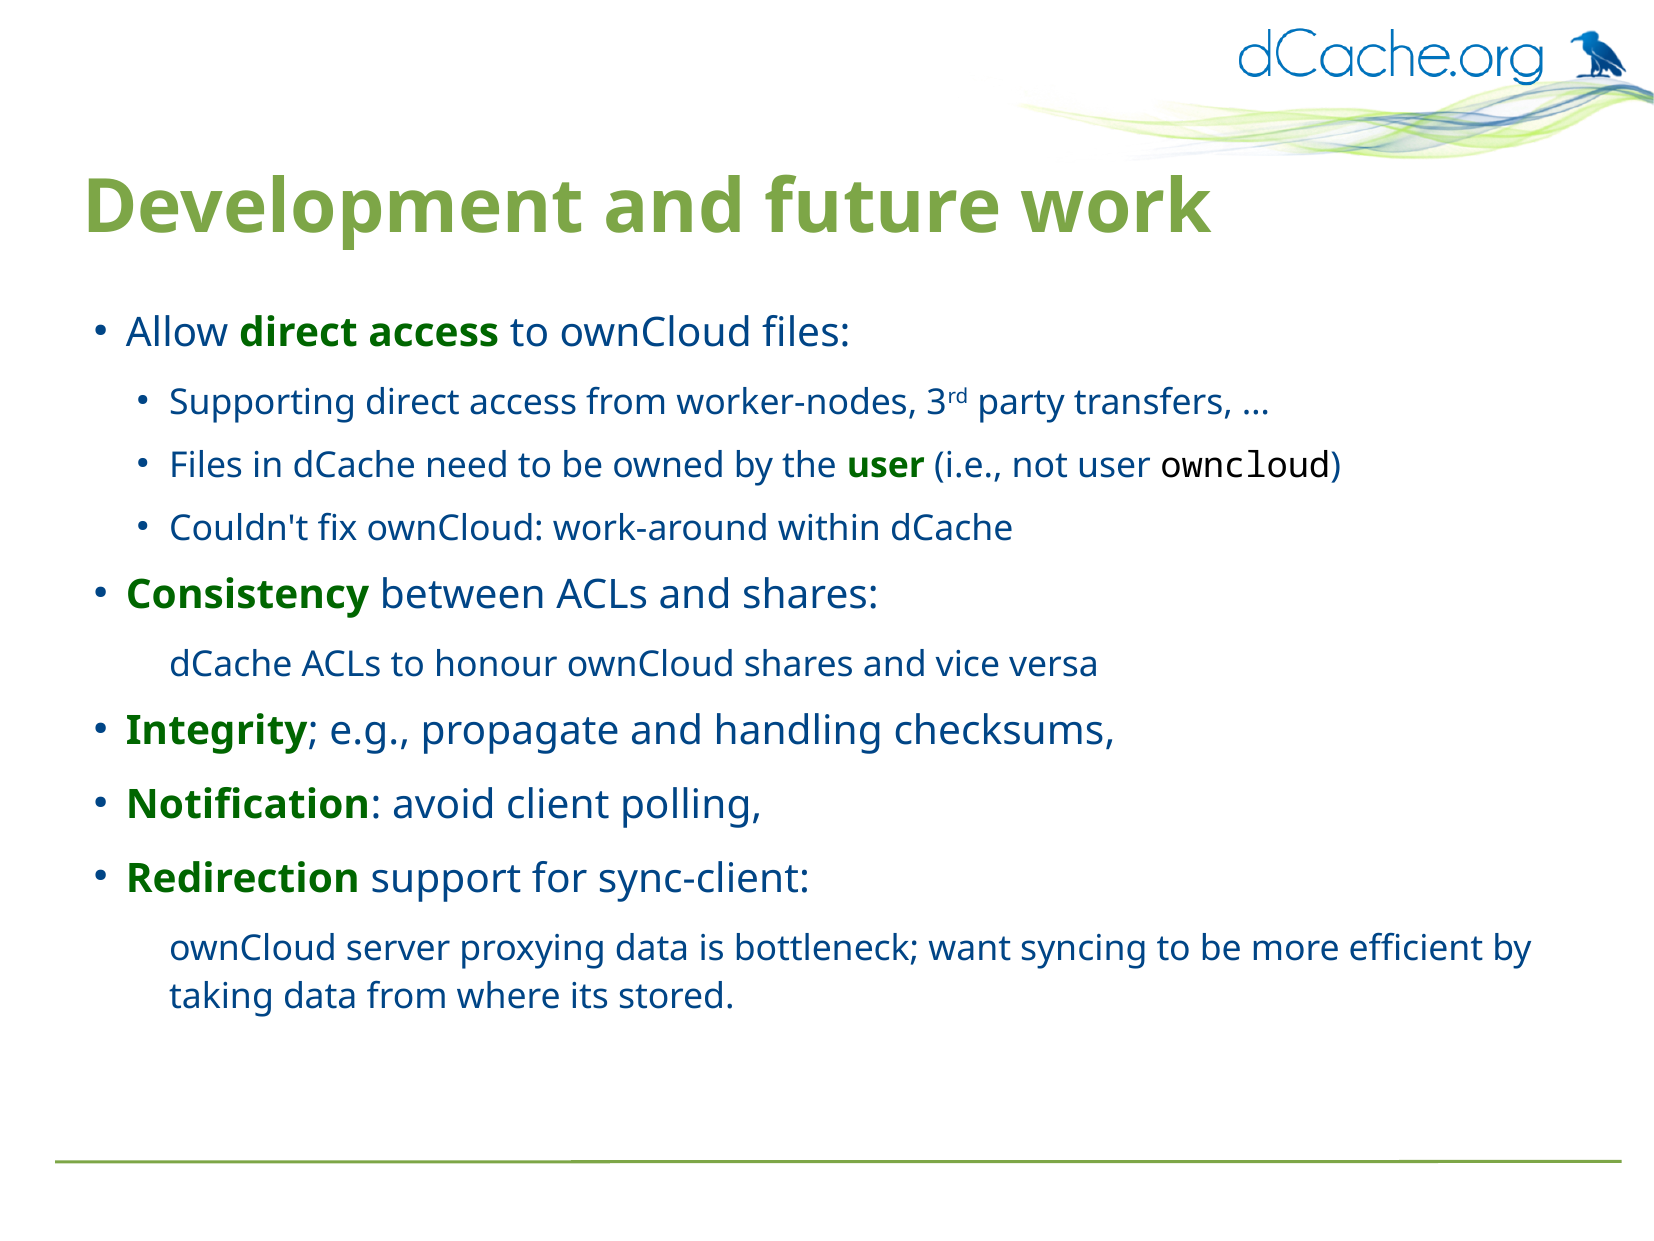

# Development and future work
Allow direct access to ownCloud files:
Supporting direct access from worker-nodes, 3rd party transfers, …
Files in dCache need to be owned by the user (i.e., not user owncloud)
Couldn't fix ownCloud: work-around within dCache
Consistency between ACLs and shares:
dCache ACLs to honour ownCloud shares and vice versa
Integrity; e.g., propagate and handling checksums,
Notification: avoid client polling,
Redirection support for sync-client:
ownCloud server proxying data is bottleneck; want syncing to be more efficient by taking data from where its stored.